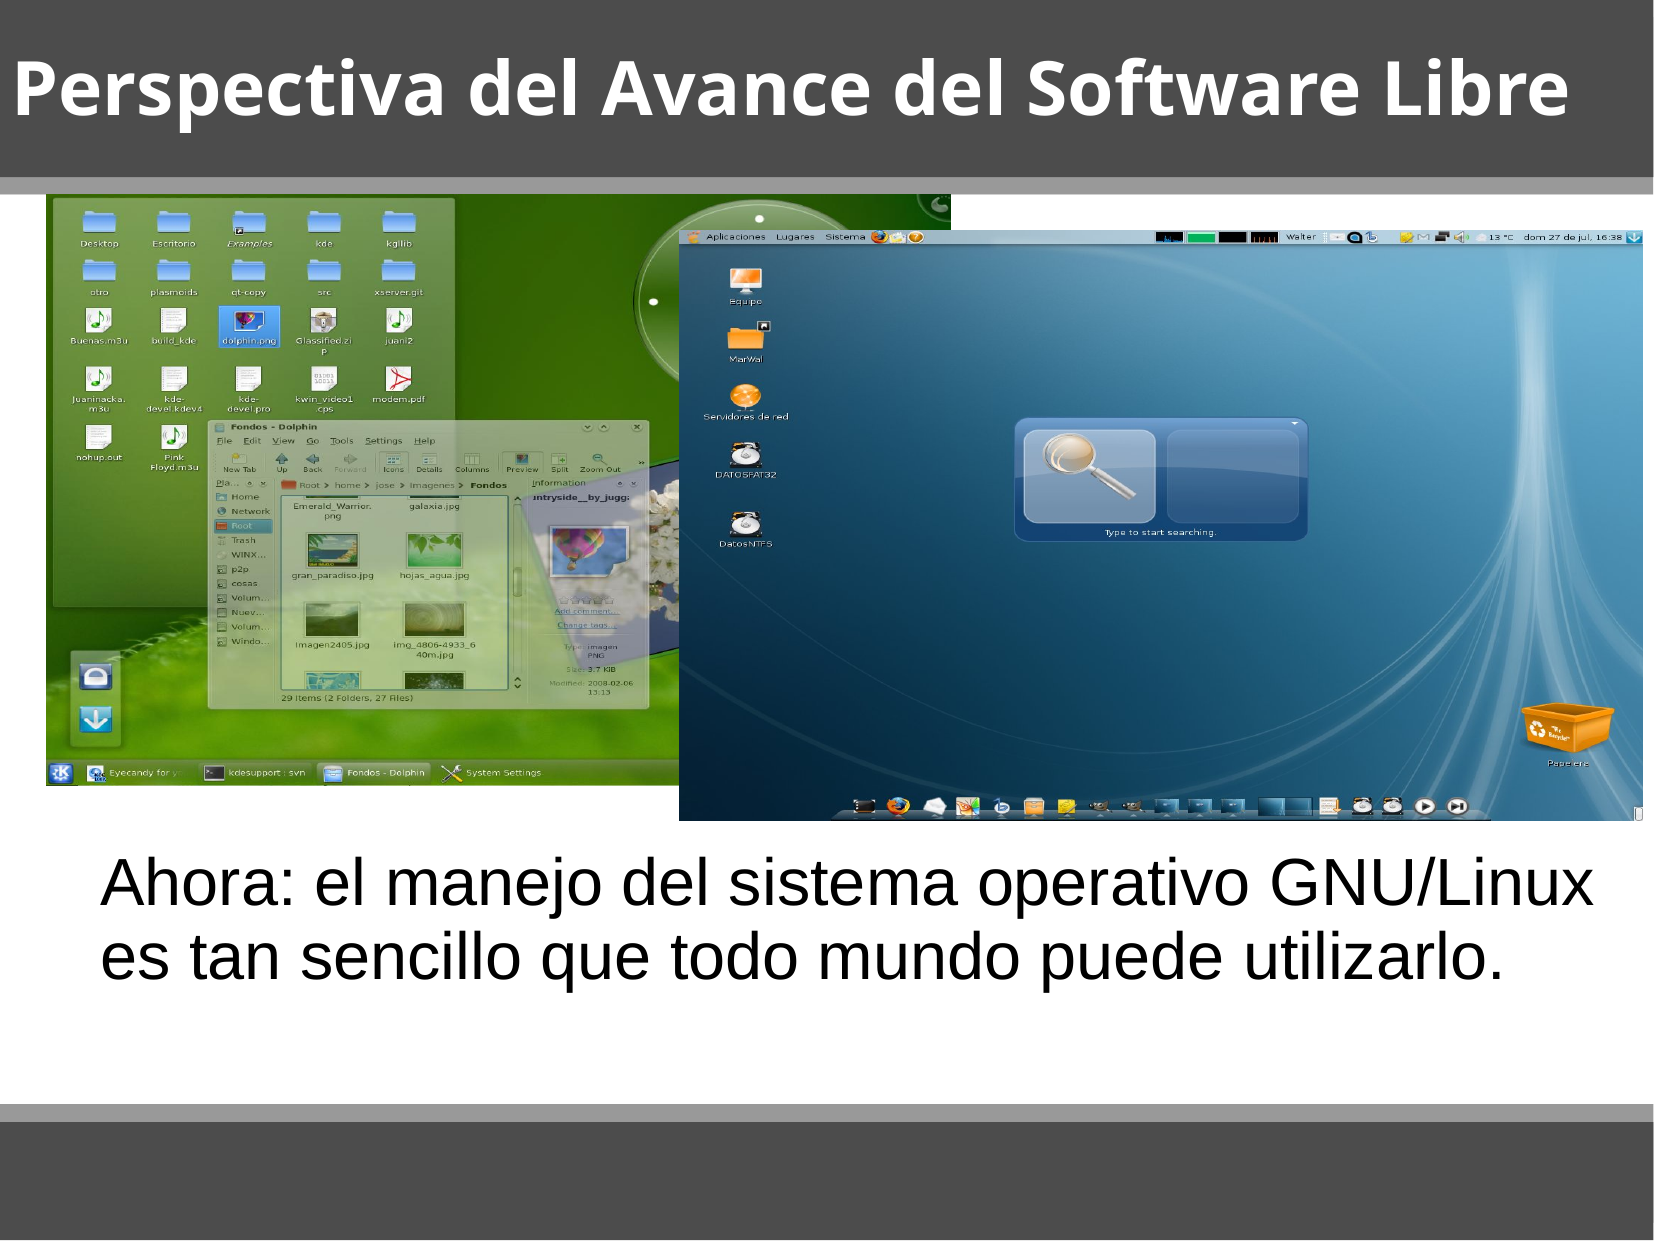

# Perspectiva del Avance del Software Libre
Ahora: el manejo del sistema operativo GNU/Linux es tan sencillo que todo mundo puede utilizarlo.